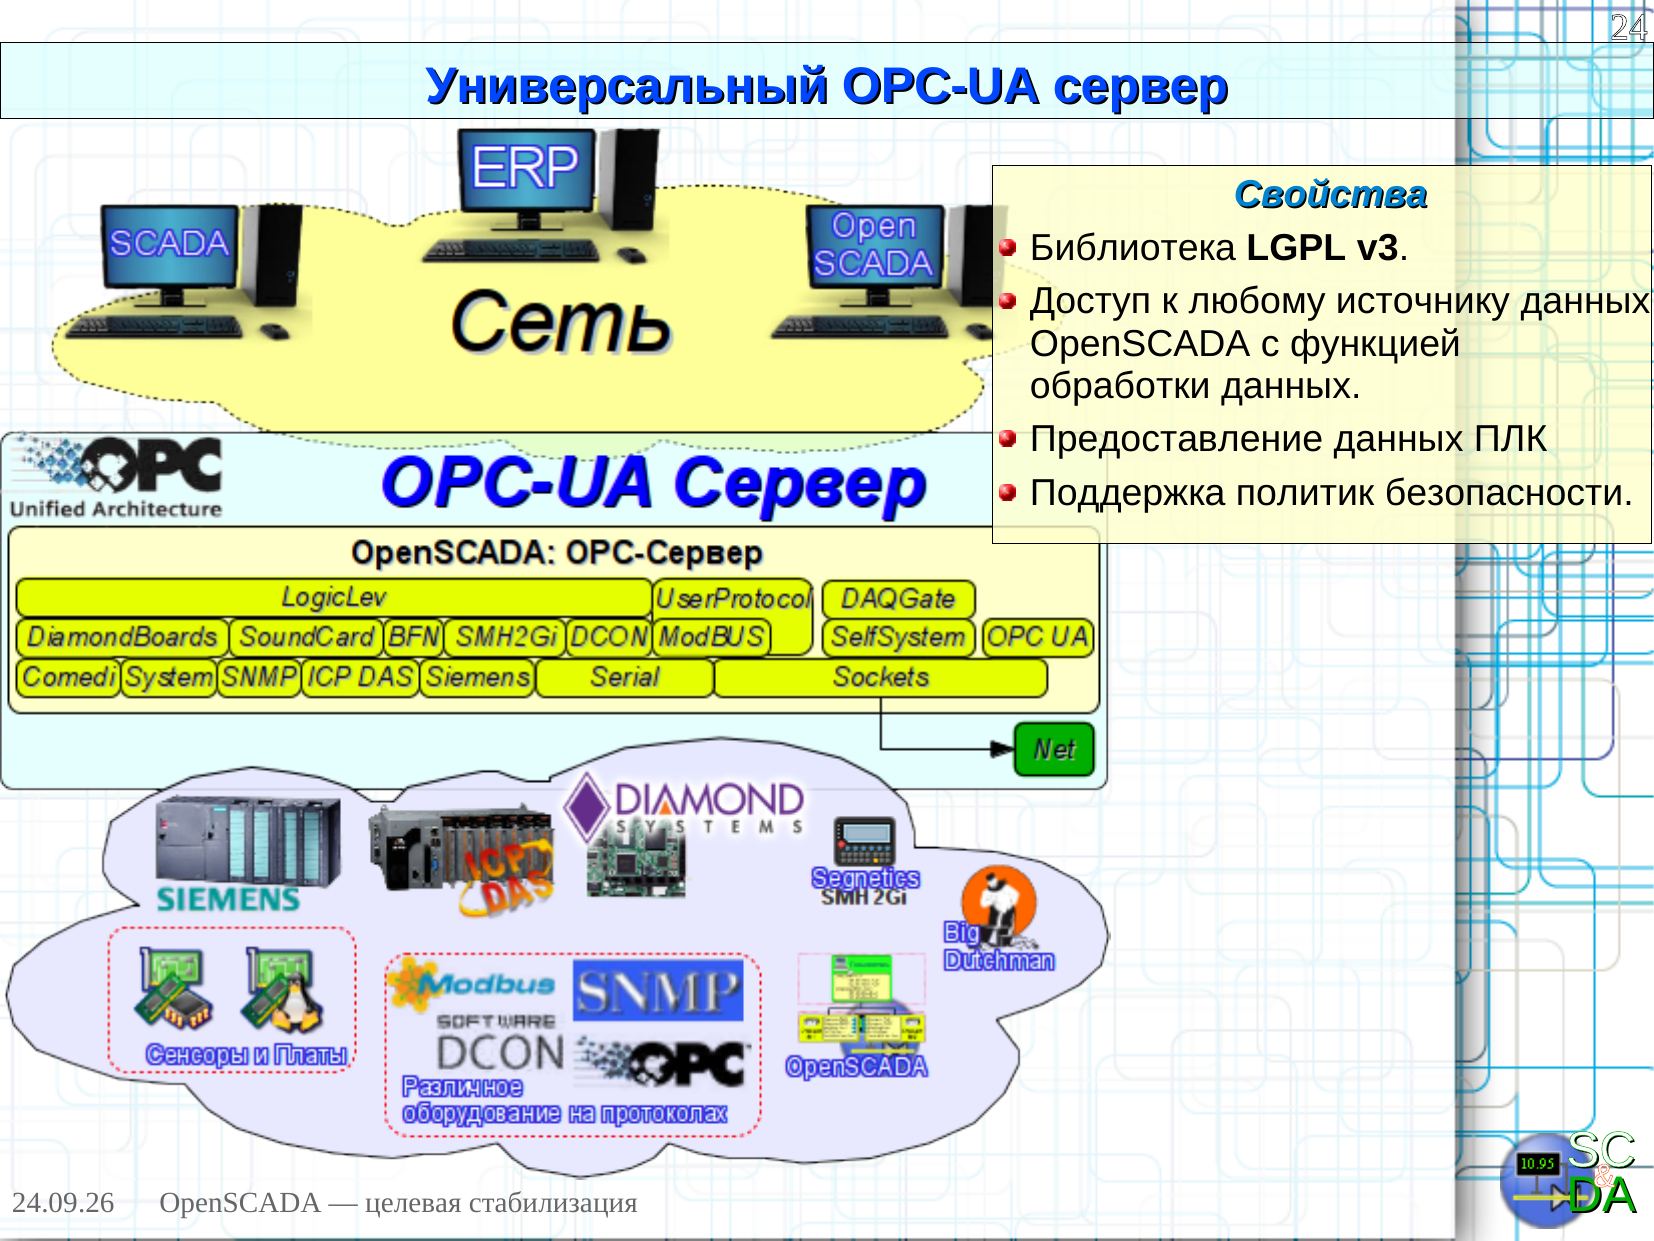

24
# Универсальный OPC-UA сервер
Свойства
Библиотека LGPL v3.
Доступ к любому источнику данных OpenSCADA с функцией обработки данных.
Предоставление данных ПЛК
Поддержка политик безопасности.
OpenSCADA — целевая стабилизация